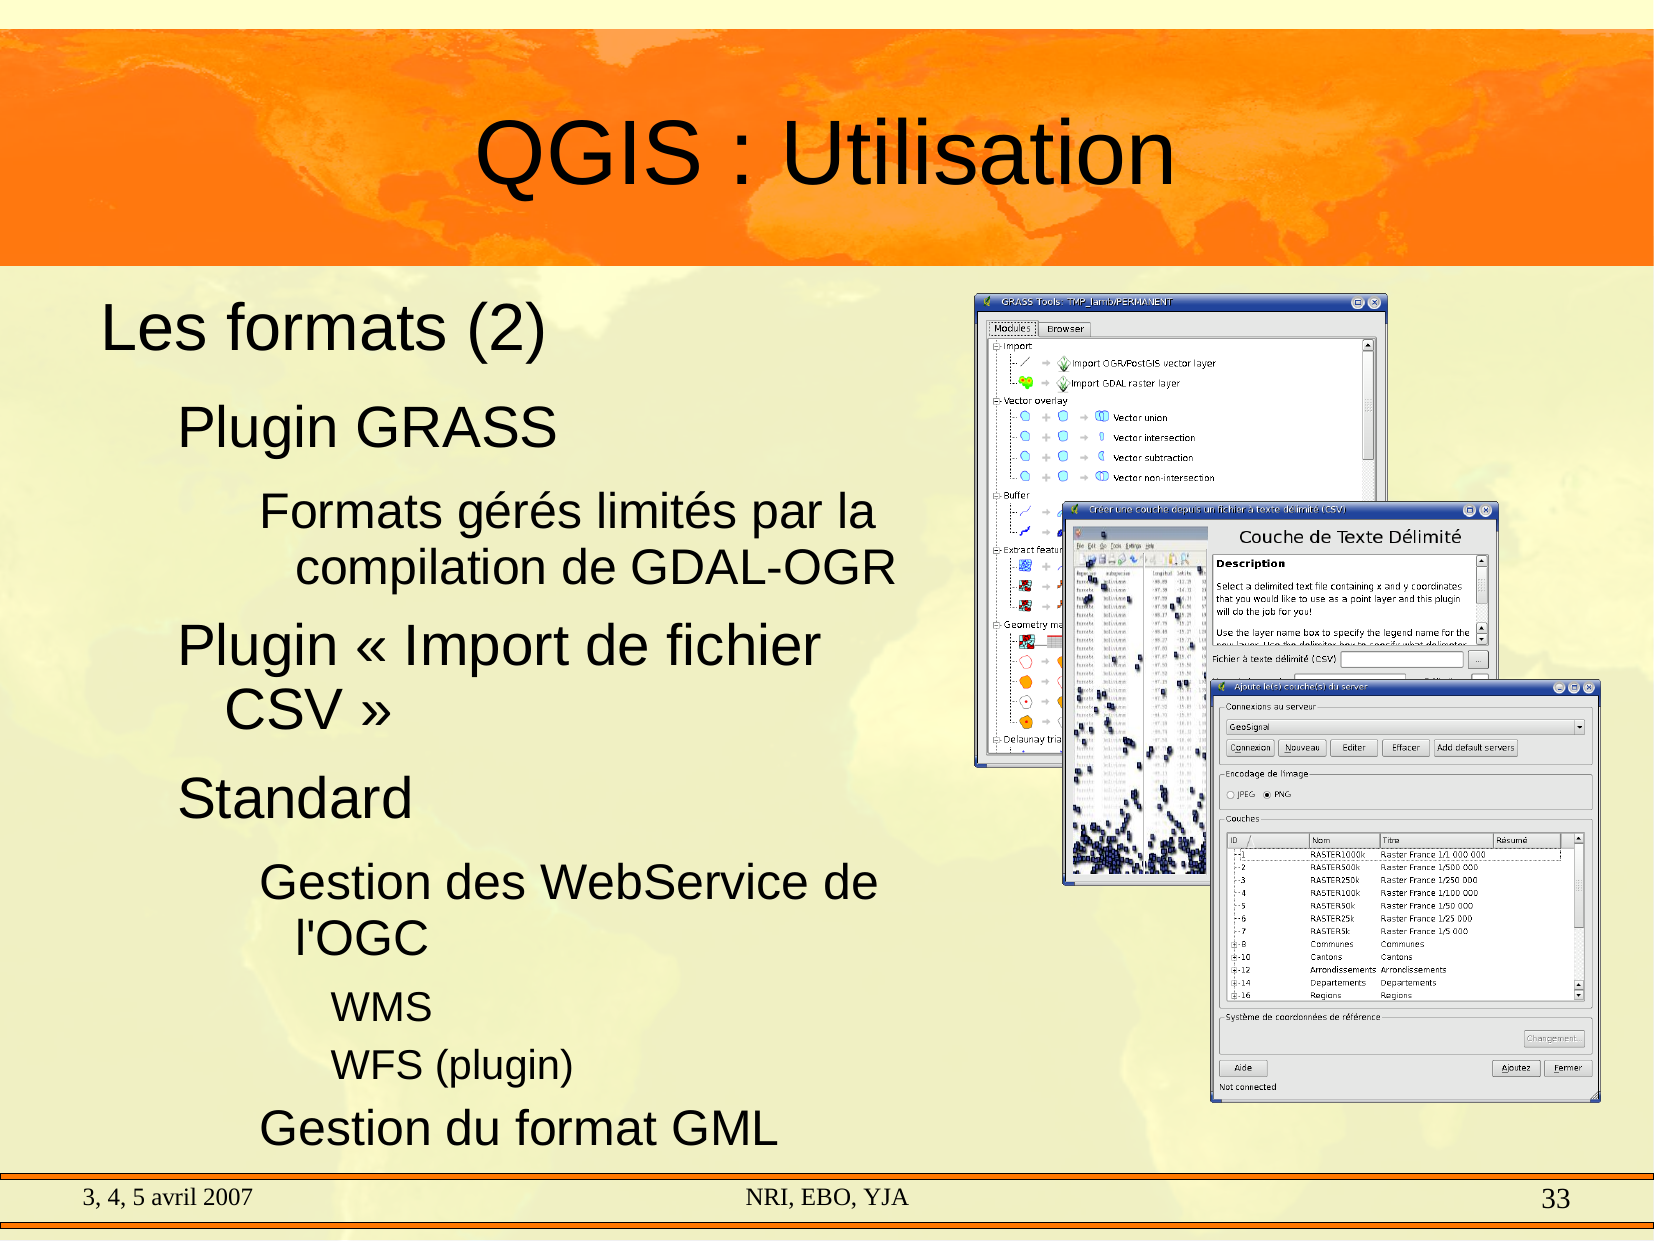

# QGIS : Utilisation
Les formats (2)
Plugin GRASS
Formats gérés limités par la compilation de GDAL-OGR
Plugin « Import de fichier CSV »
Standard
Gestion des WebService de l'OGC
WMS
WFS (plugin)
Gestion du format GML
3, 4, 5 avril 2007
NRI, EBO, YJA
33